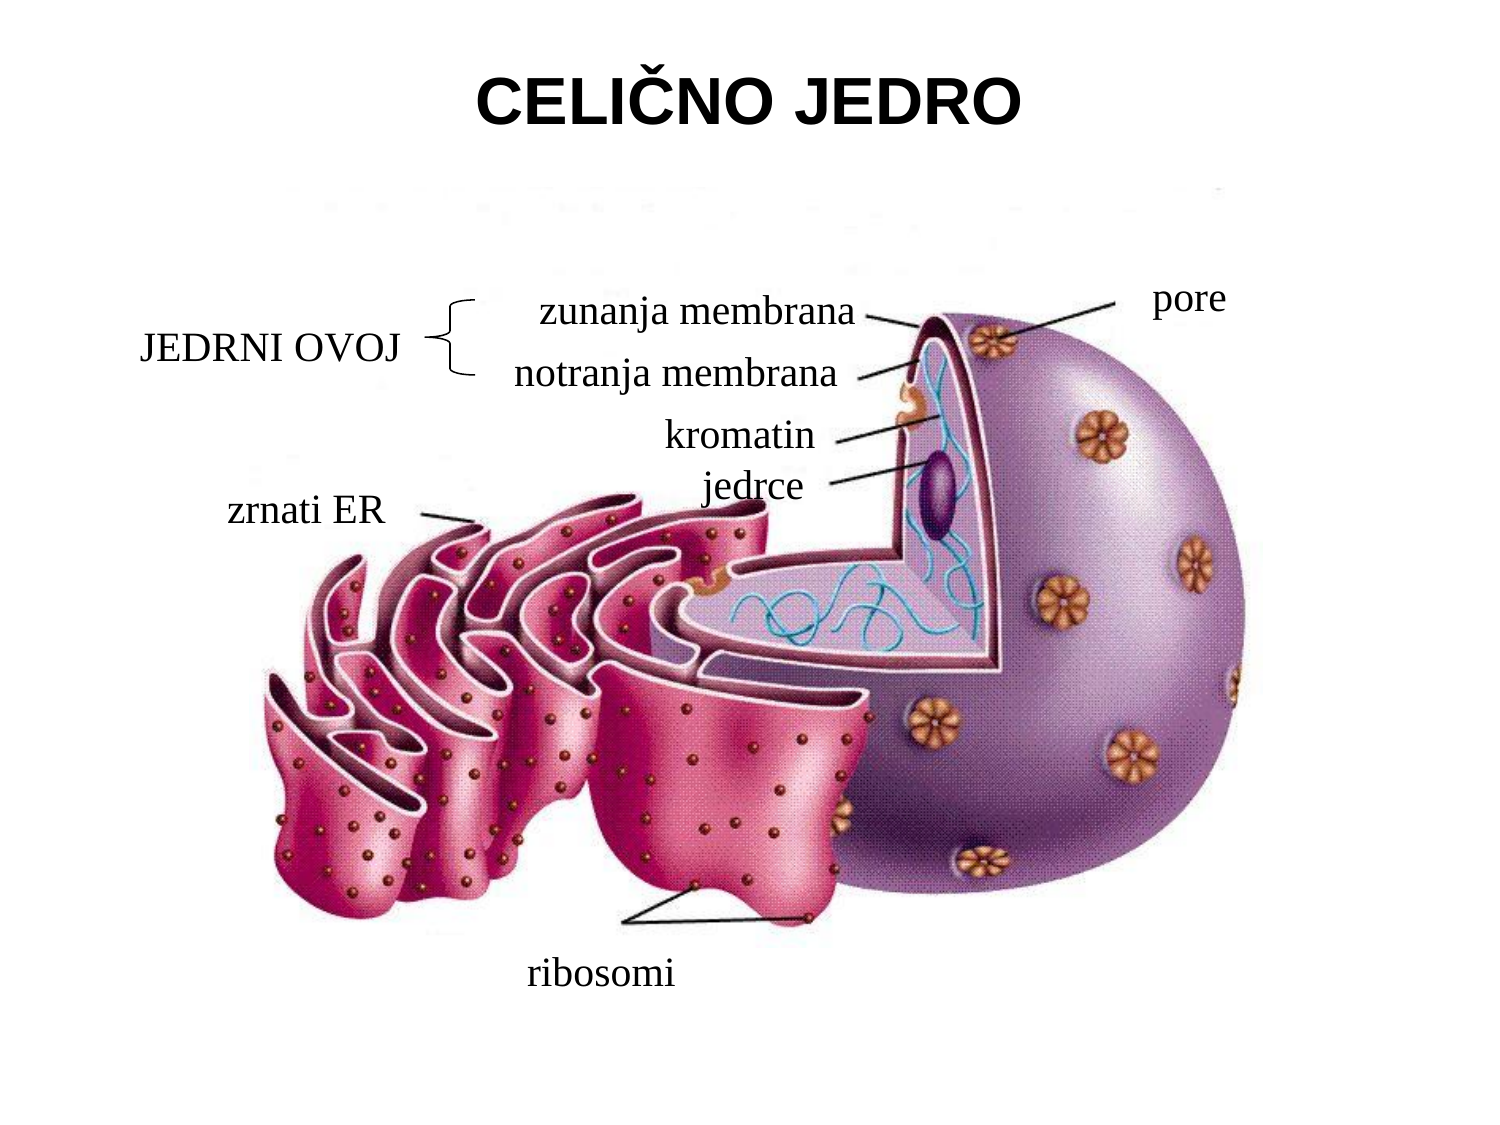

# CELIČNO JEDRO
pore
zunanja membrana
JEDRNI OVOJ
notranja membrana
kromatin
jedrce
zrnati ER
ribosomi